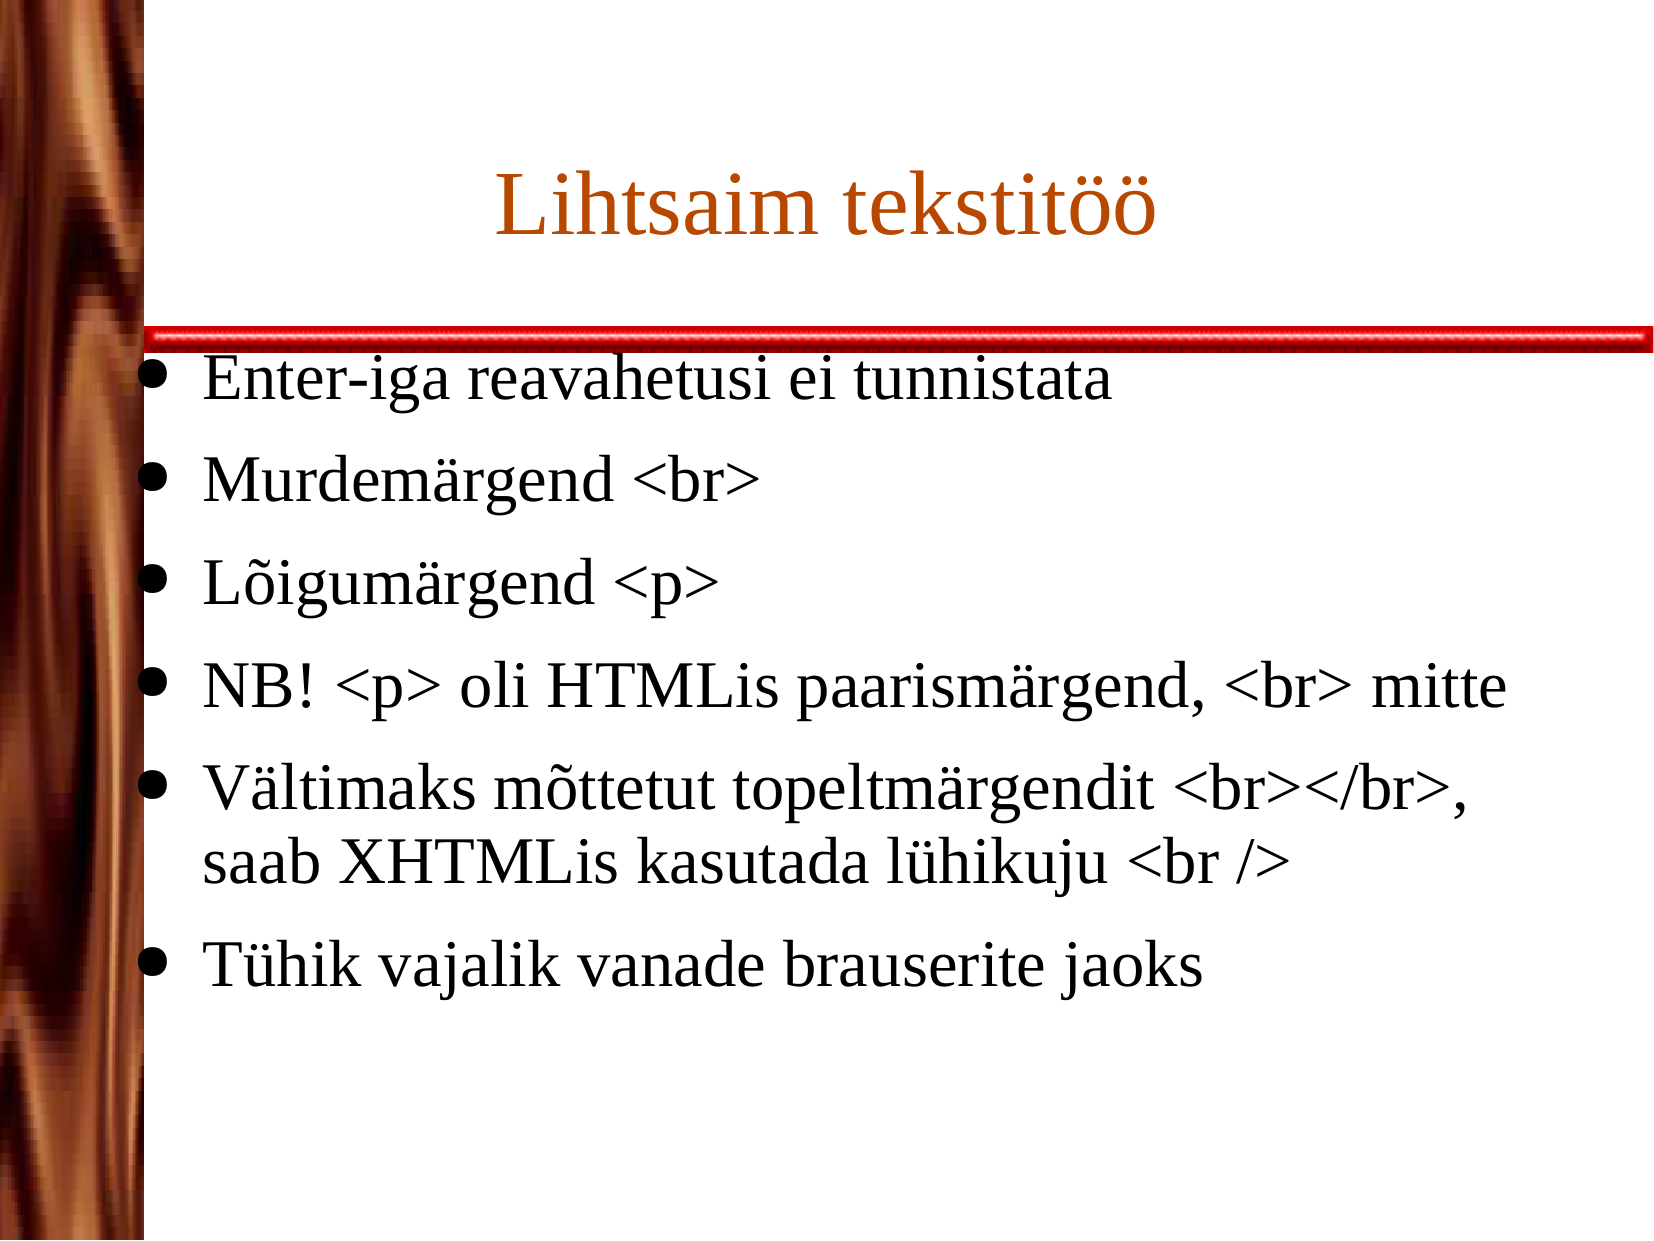

# Lihtsaim tekstitöö
Enter-iga reavahetusi ei tunnistata
Murdemärgend <br>
Lõigumärgend <p>
NB! <p> oli HTMLis paarismärgend, <br> mitte
Vältimaks mõttetut topeltmärgendit <br></br>, saab XHTMLis kasutada lühikuju <br />
Tühik vajalik vanade brauserite jaoks